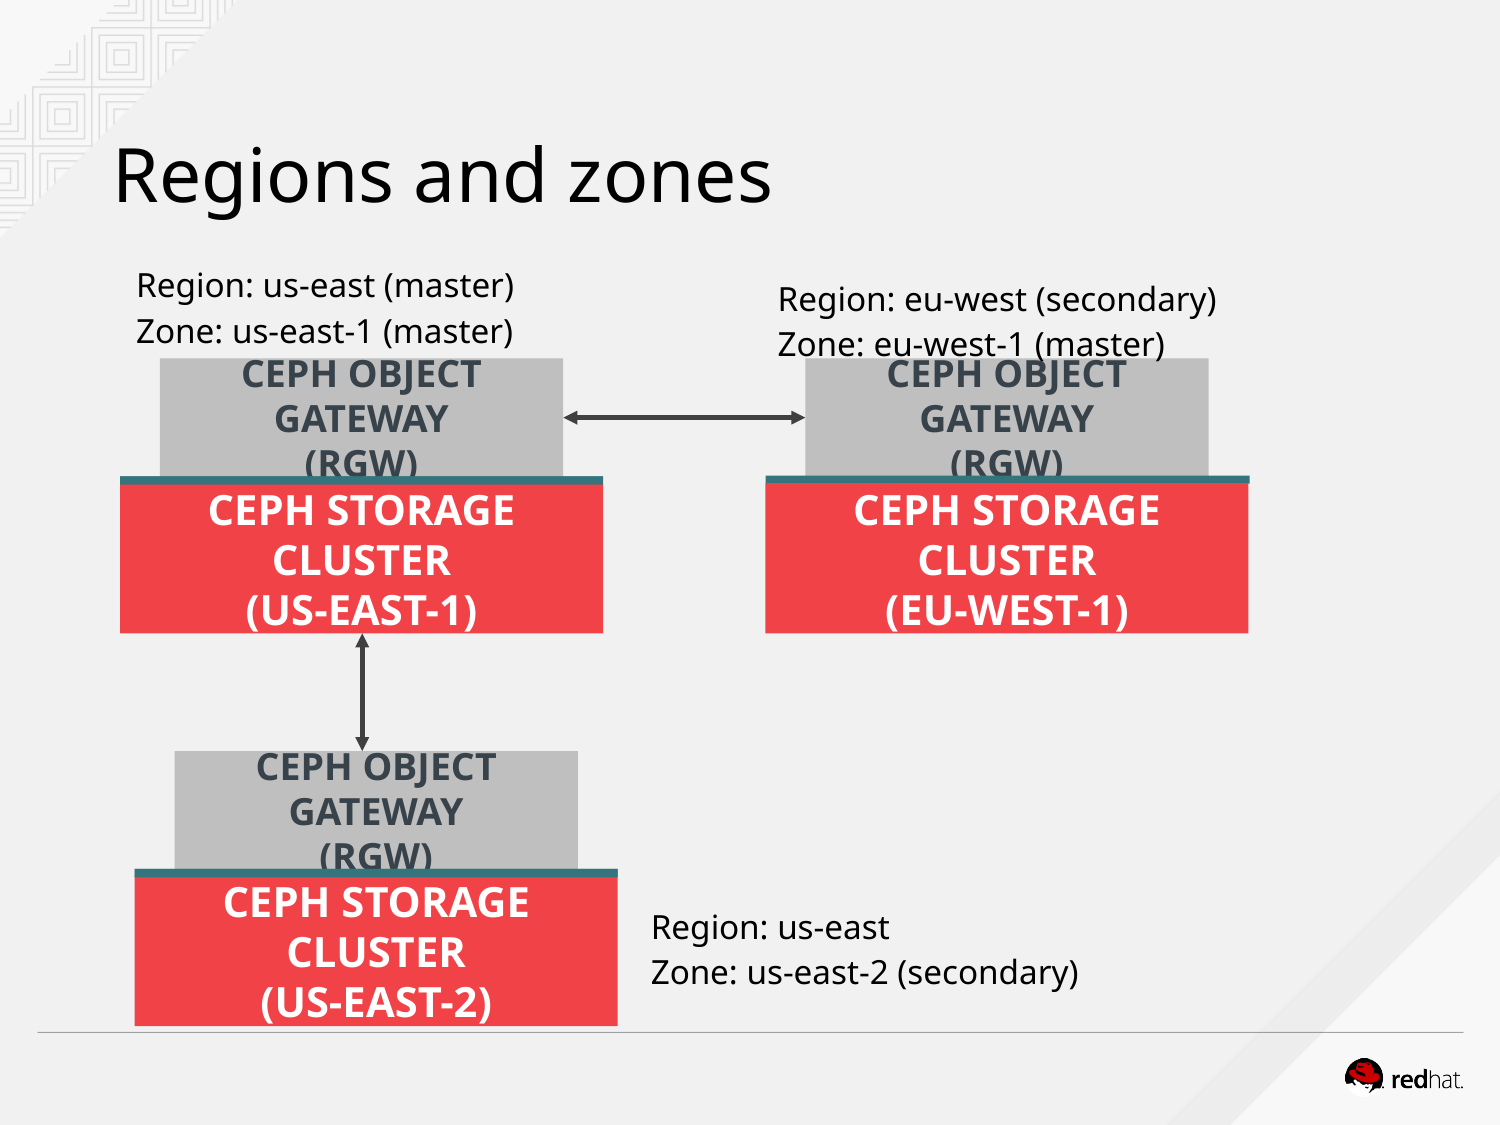

# Regions and zones
Region: us-east (master)
Zone: us-east-1 (master)
Region: eu-west (secondary)
Zone: eu-west-1 (master)
CEPH OBJECT GATEWAY
(RGW)
CEPH OBJECT GATEWAY
(RGW)
CEPH STORAGE CLUSTER
(US-EAST-1)
CEPH STORAGE CLUSTER
(EU-WEST-1)
CEPH OBJECT GATEWAY
(RGW)
CEPH STORAGE CLUSTER
(US-EAST-2)
Region: us-east
Zone: us-east-2 (secondary)